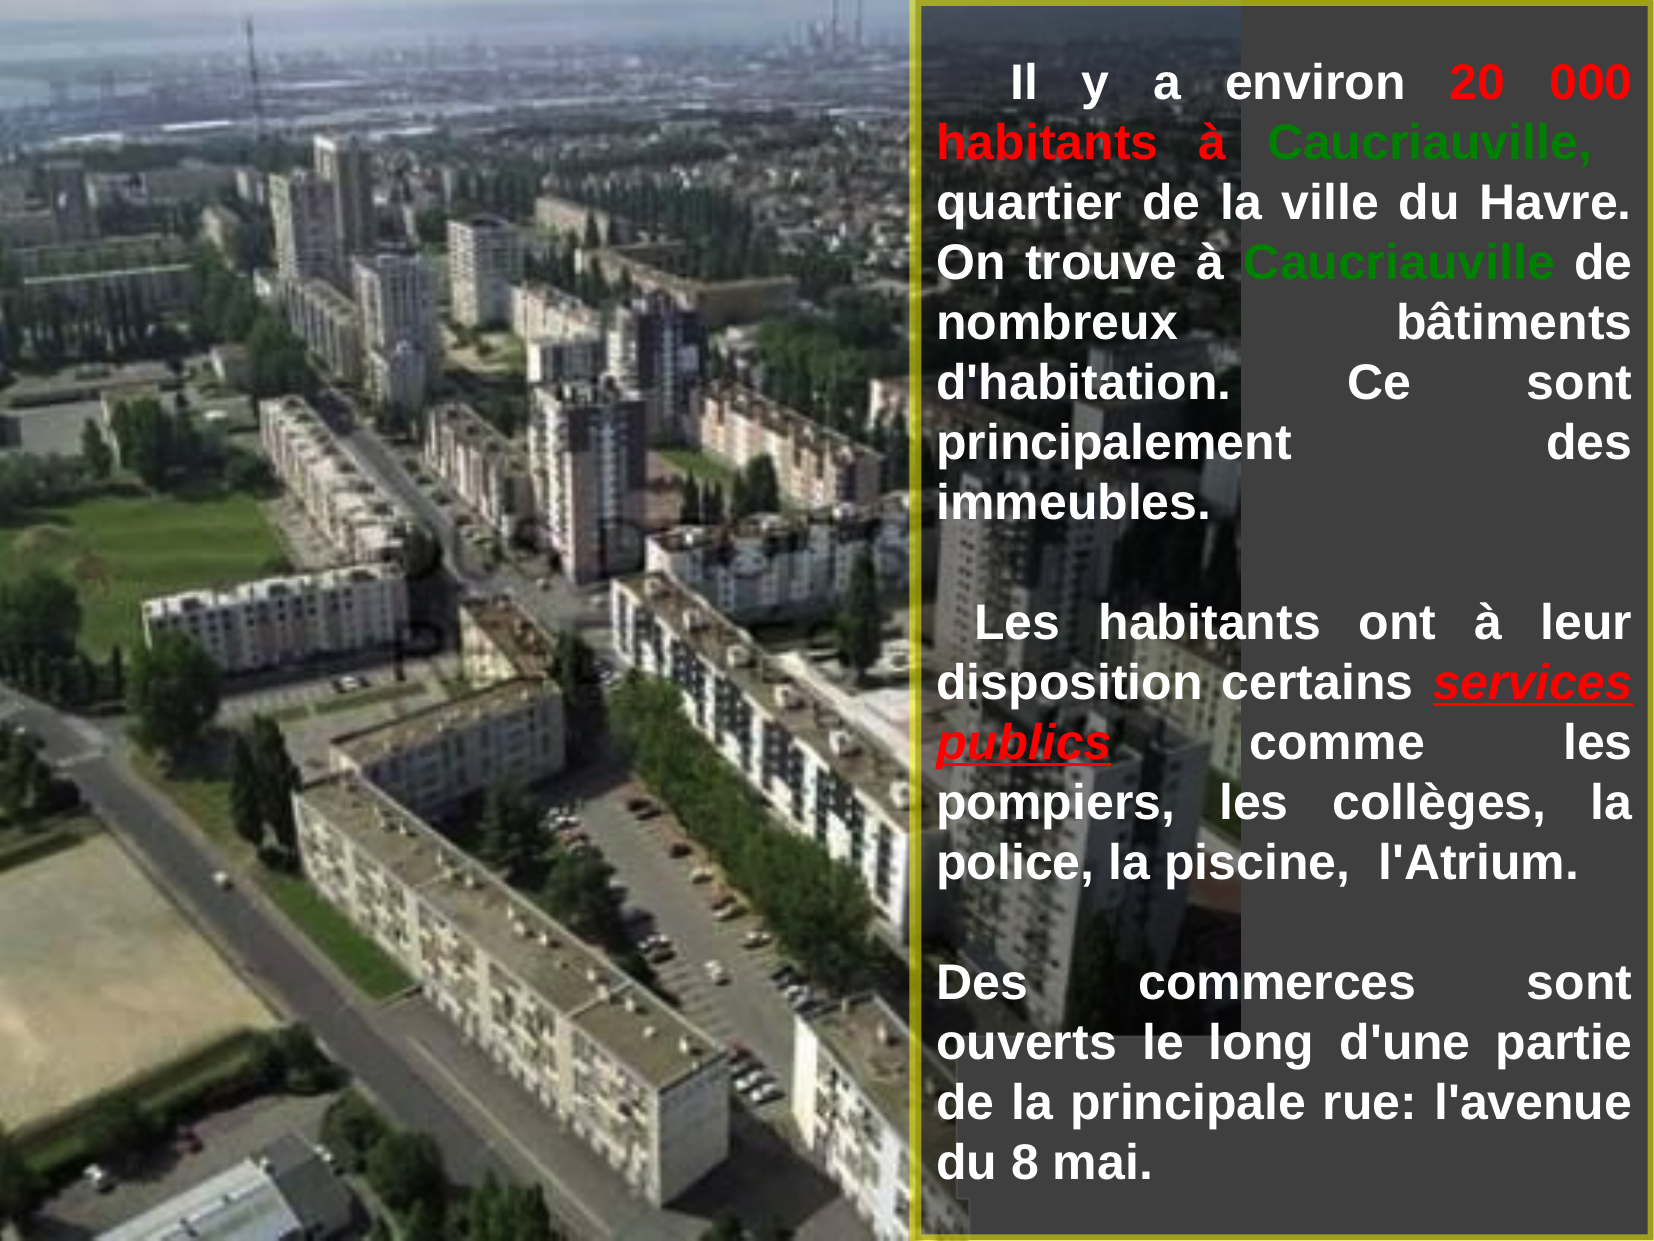

Il y a environ 20 000 habitants à Caucriauville, quartier de la ville du Havre. On trouve à Caucriauville de nombreux bâtiments d'habitation. Ce sont principalement des immeubles.
 Les habitants ont à leur disposition certains services publics comme les pompiers, les collèges, la police, la piscine, l'Atrium.
Des commerces sont ouverts le long d'une partie de la principale rue: l'avenue du 8 mai.